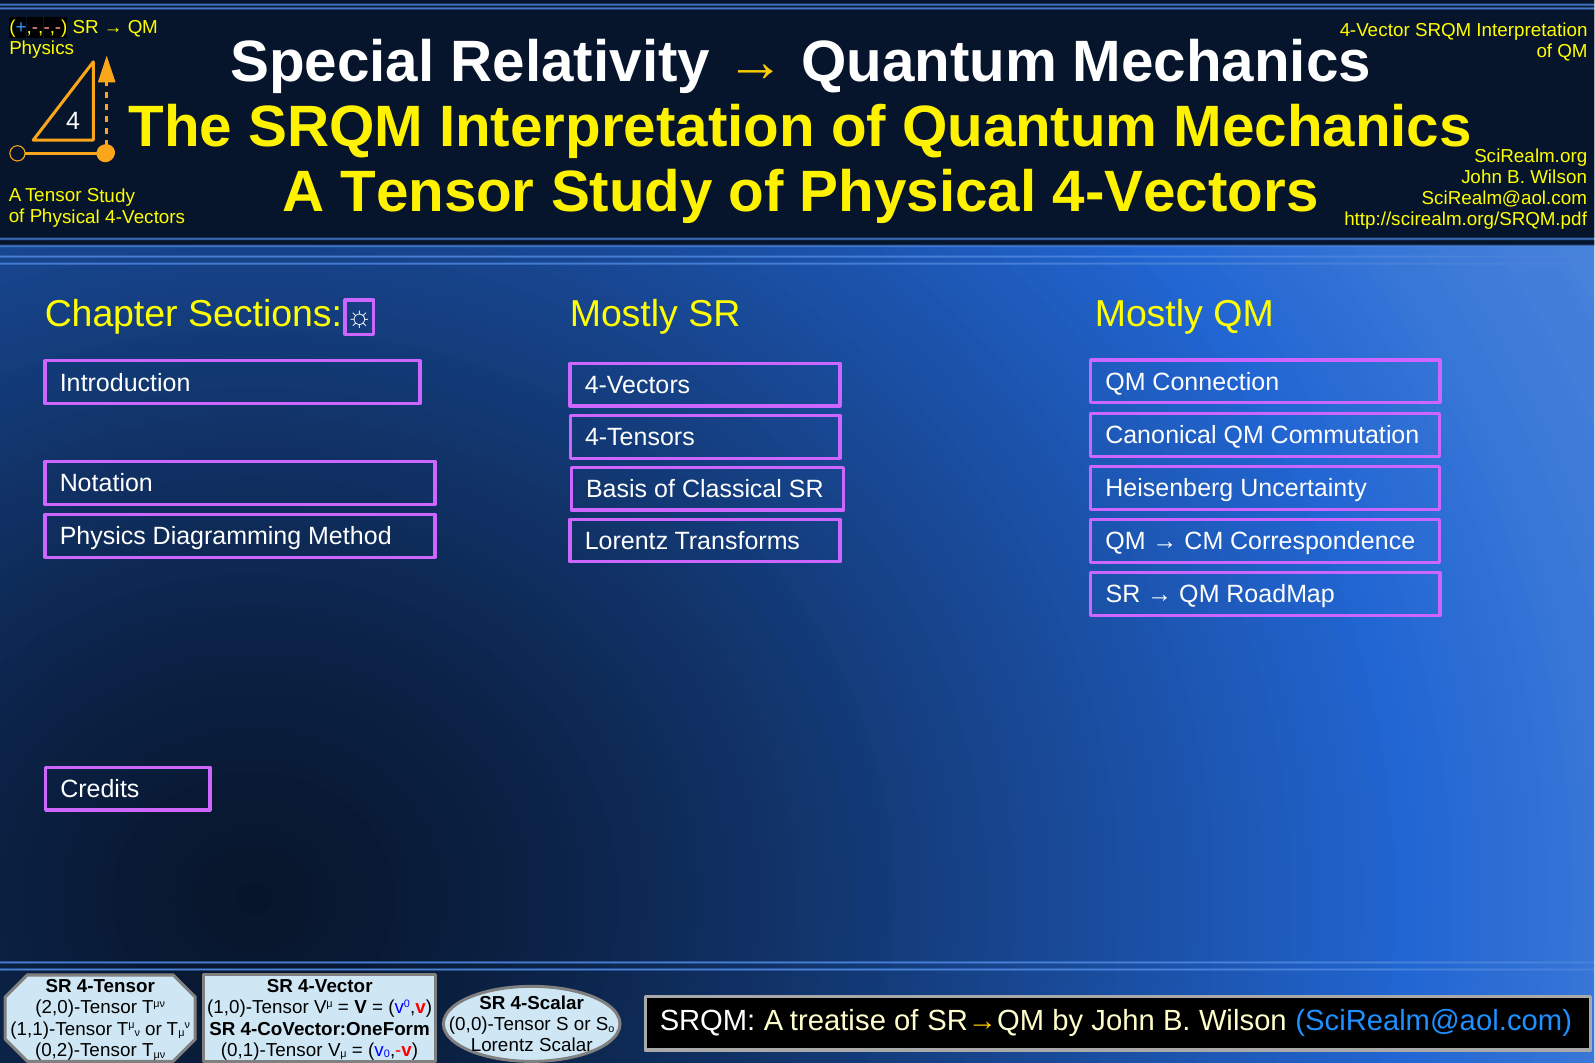

(+,-,-,-) SR → QM
Physics
A Tensor Study
of Physical 4-Vectors
4-Vector SRQM Interpretation
of QM
SciRealm.org
John B. Wilson
SciRealm@aol.com
http://scirealm.org/SRQM.pdf
# Special Relativity → Quantum Mechanics The SRQM Interpretation of Quantum Mechanics A Tensor Study of Physical 4-Vectors
4
Chapter Sections:				Mostly SR					Mostly QM
☼
QM Connection
Introduction
4-Vectors
Canonical QM Commutation
4-Tensors
Notation
Heisenberg Uncertainty
Basis of Classical SR
Physics Diagramming Method
Lorentz Transforms
QM → CM Correspondence
SR → QM RoadMap
Credits
SR 4-Tensor
(2,0)-Tensor Tμν
(1,1)-Tensor Tμν or Tμν
(0,2)-Tensor Tμν
SR 4-Vector
(1,0)-Tensor Vμ = V = (v0,v)
SR 4-CoVector:OneForm
(0,1)-Tensor Vμ = (v0,-v)
SR 4-Scalar
(0,0)-Tensor S or So
Lorentz Scalar
SRQM: A treatise of SR→QM by John B. Wilson (SciRealm@aol.com)